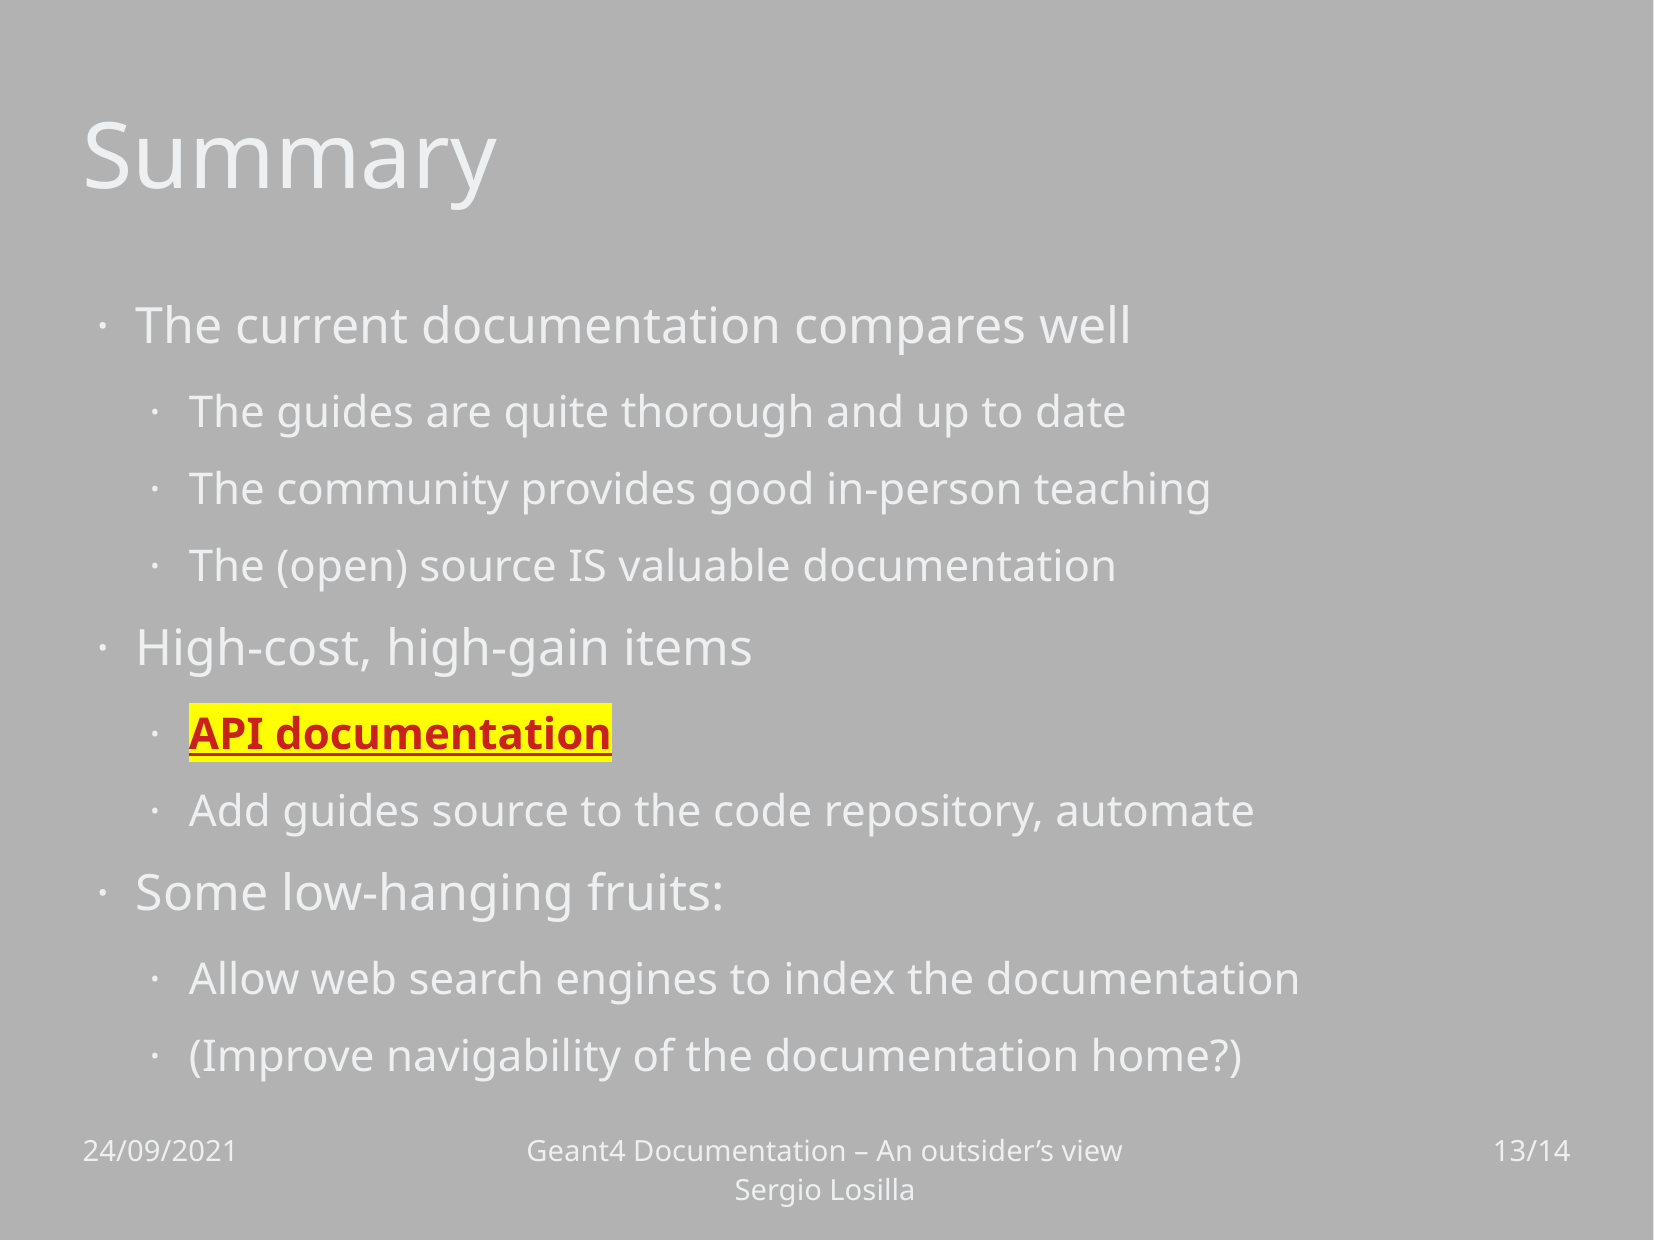

# Summary
The current documentation compares well
The guides are quite thorough and up to date
The community provides good in-person teaching
The (open) source IS valuable documentation
High-cost, high-gain items
API documentation
Add guides source to the code repository, automate
Some low-hanging fruits:
Allow web search engines to index the documentation
(Improve navigability of the documentation home?)
13